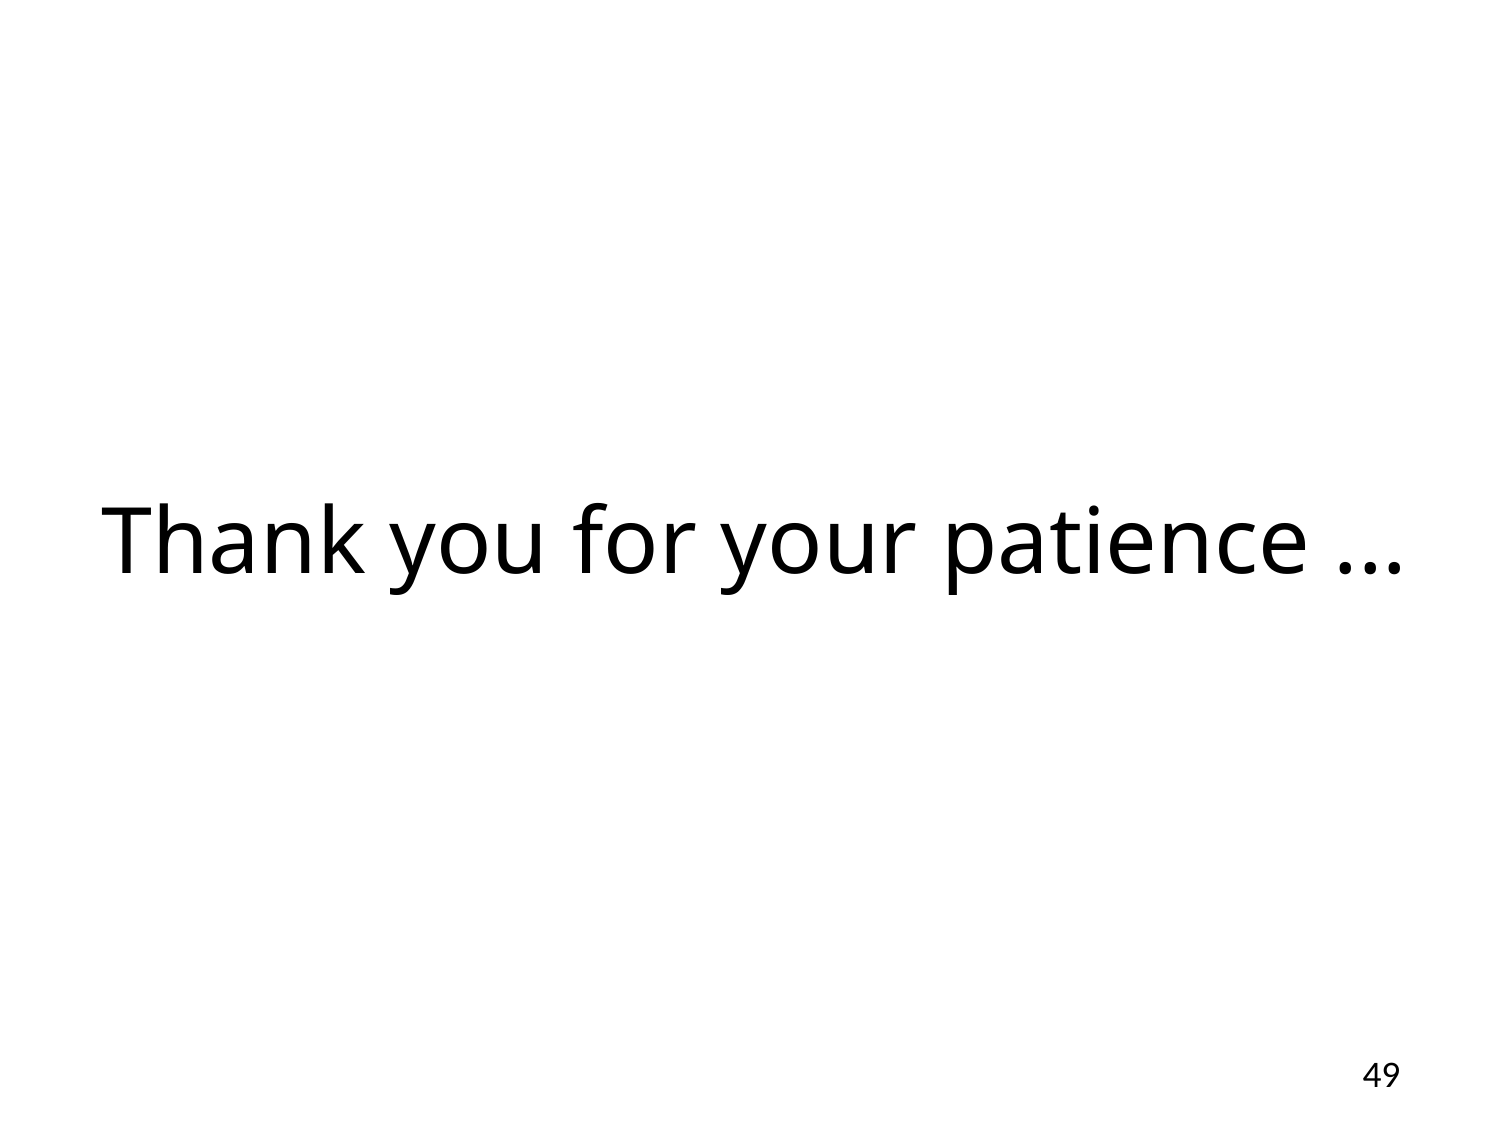

# Thank you for your patience ...
49